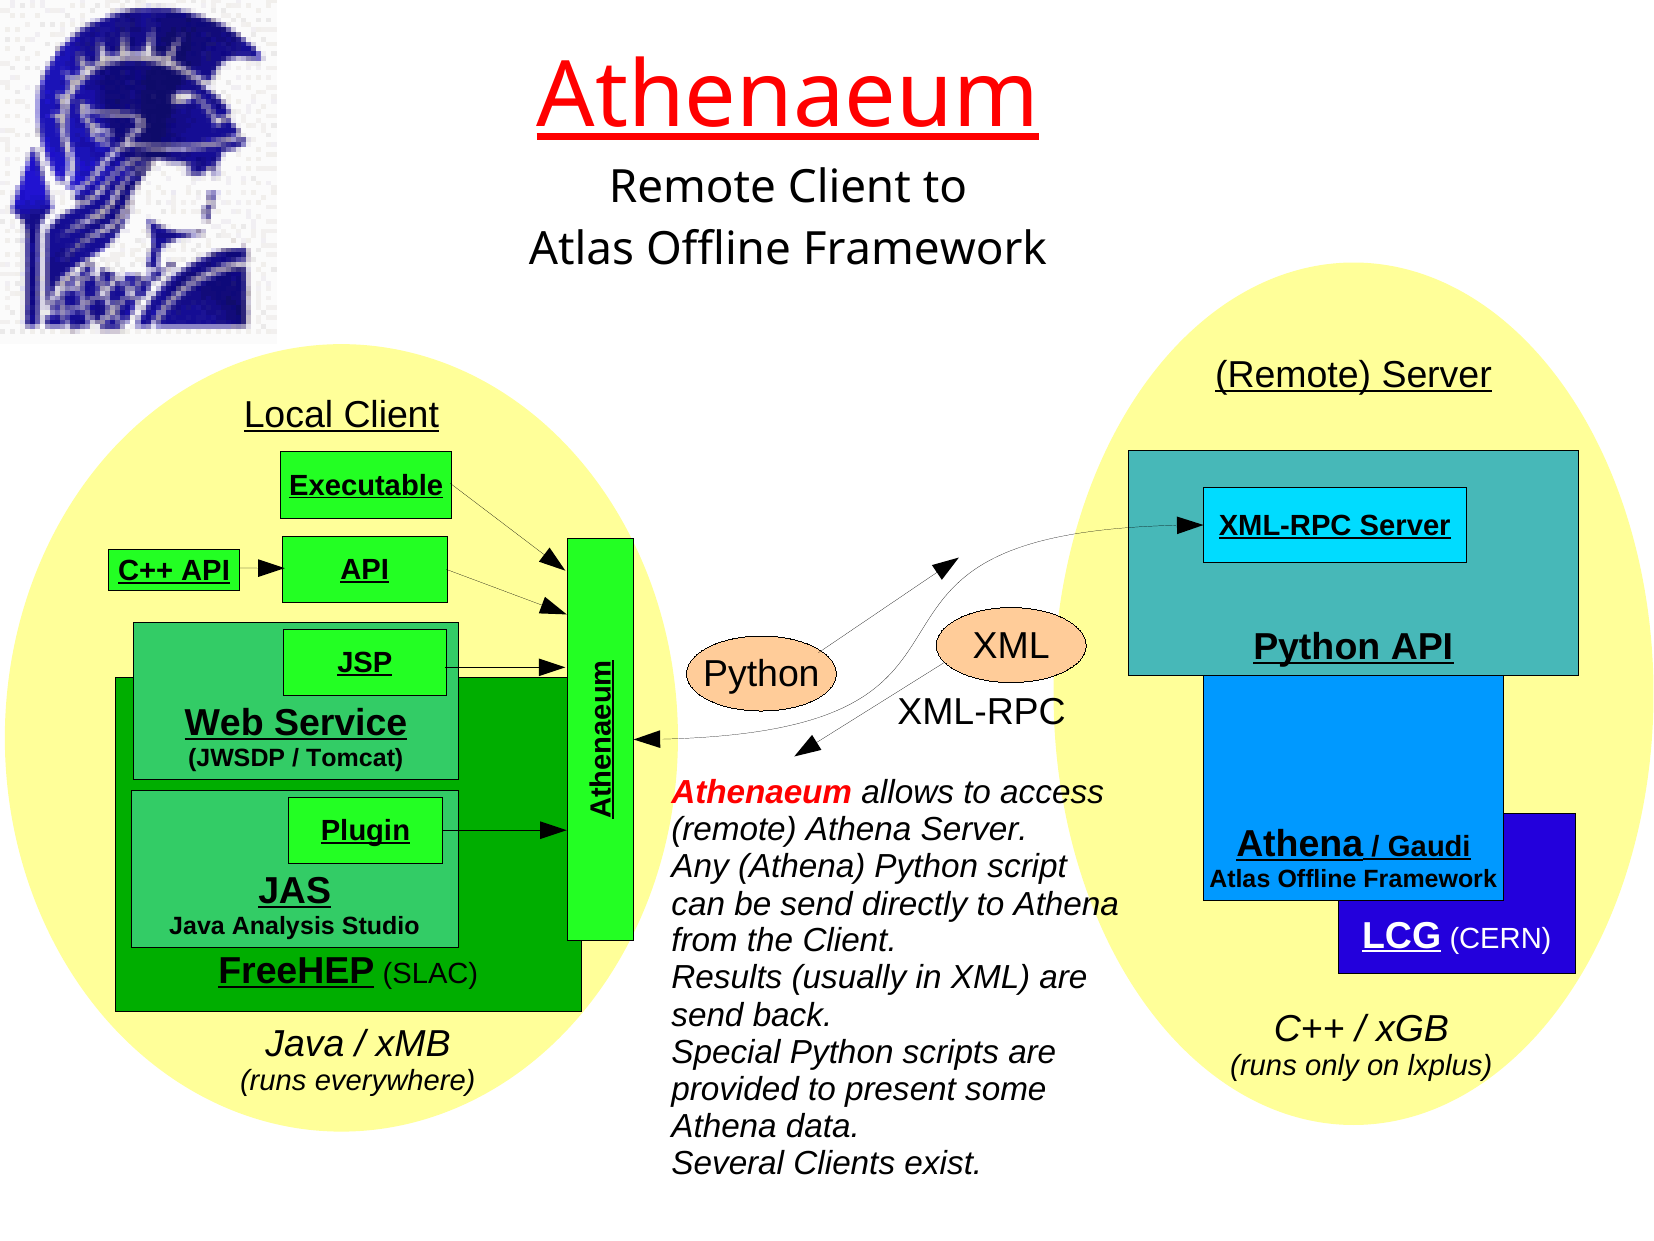

# Athenaeum Remote Client to Atlas Offline Framework
(Remote) Server
Local Client
Python API
Executable
XML-RPC Server
API
C++ API
Athena / Gaudi
Atlas Offline Framework
XML
Web Service
(JWSDP / Tomcat)
JSP
Python
FreeHEP (SLAC)
Athenaeum
Athenaeum allows to access (remote) Athena Server.
Any (Athena) Python script can be send directly to Athena from the Client.
Results (usually in XML) are send back.
Special Python scripts are provided to present some Athena data.
Several Clients exist.
JAS
Java Analysis Studio
Plugin
LCG (CERN)
C++ / xGB
(runs only on lxplus)
Java / xMB
(runs everywhere)